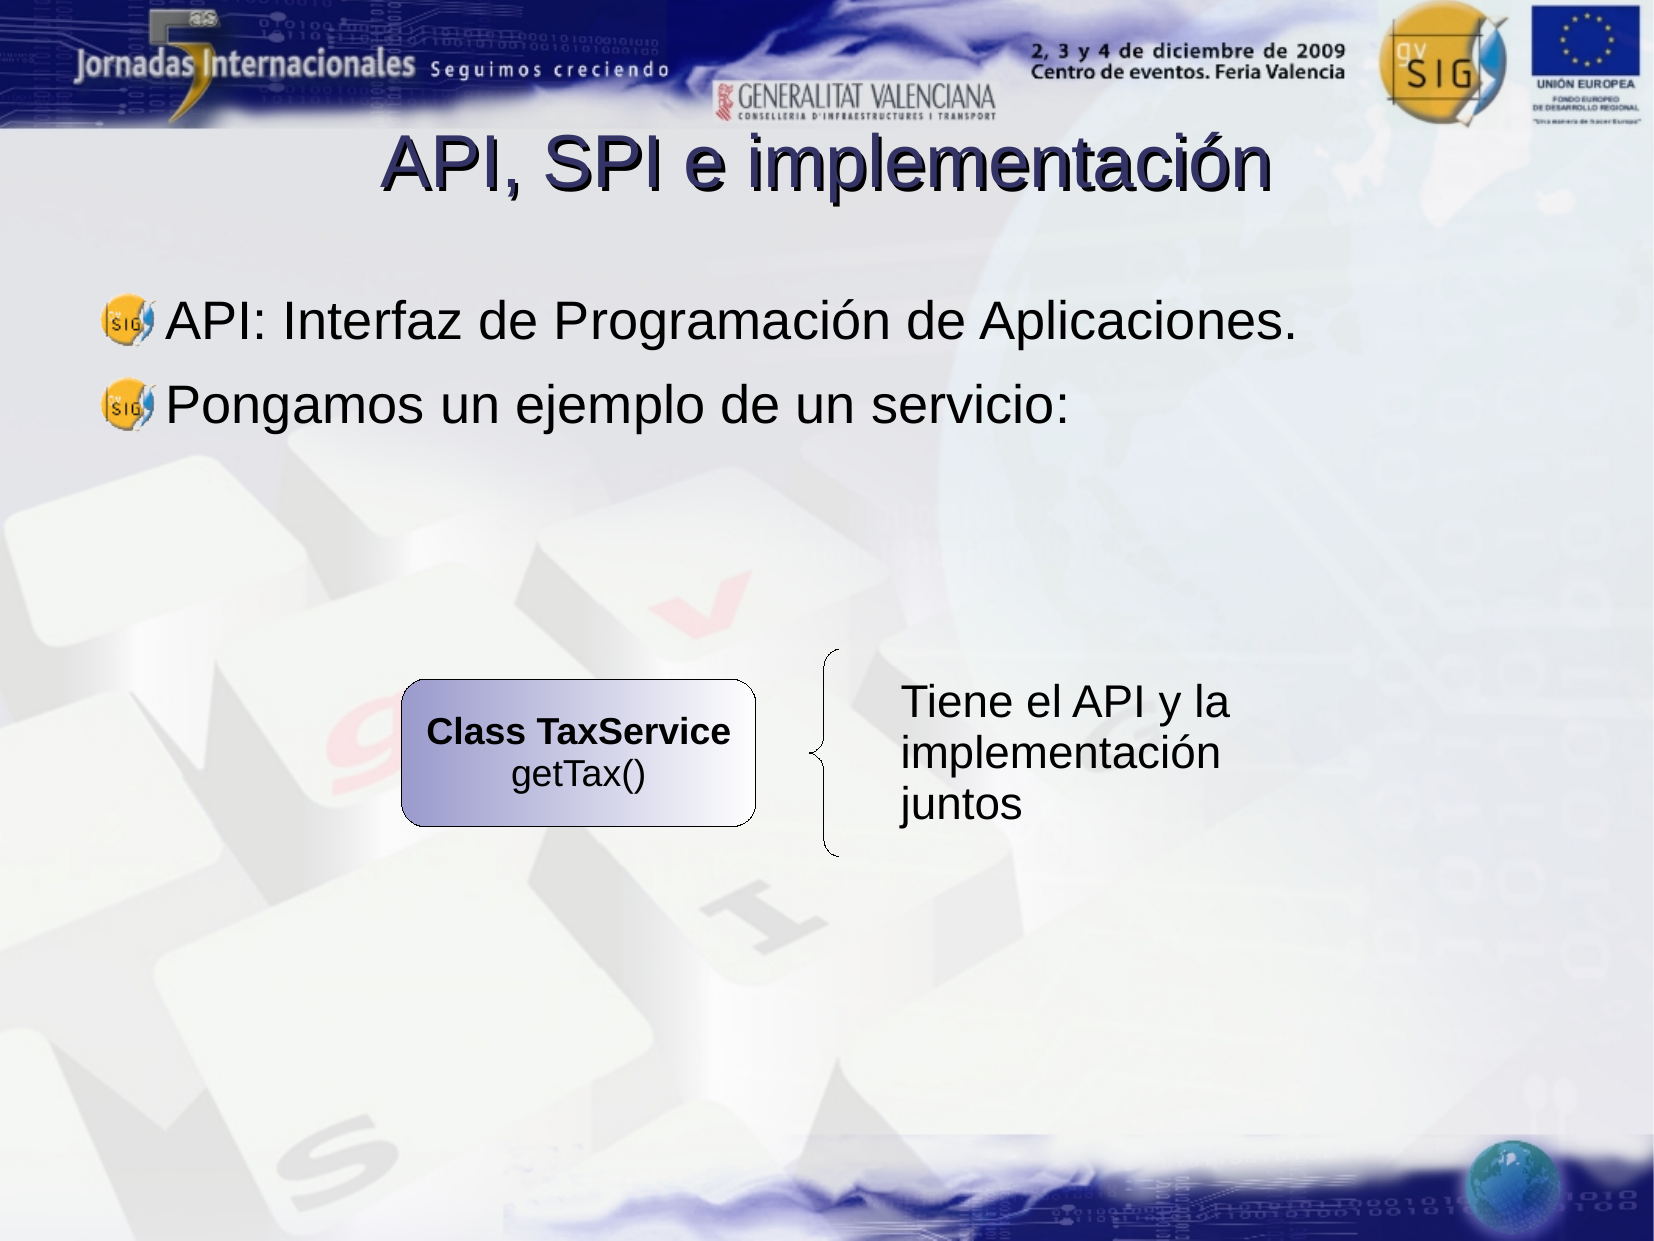

# API, SPI e implementación
API: Interfaz de Programación de Aplicaciones.
Pongamos un ejemplo de un servicio:
Tiene el API y la implementación juntos
Class TaxService
getTax()